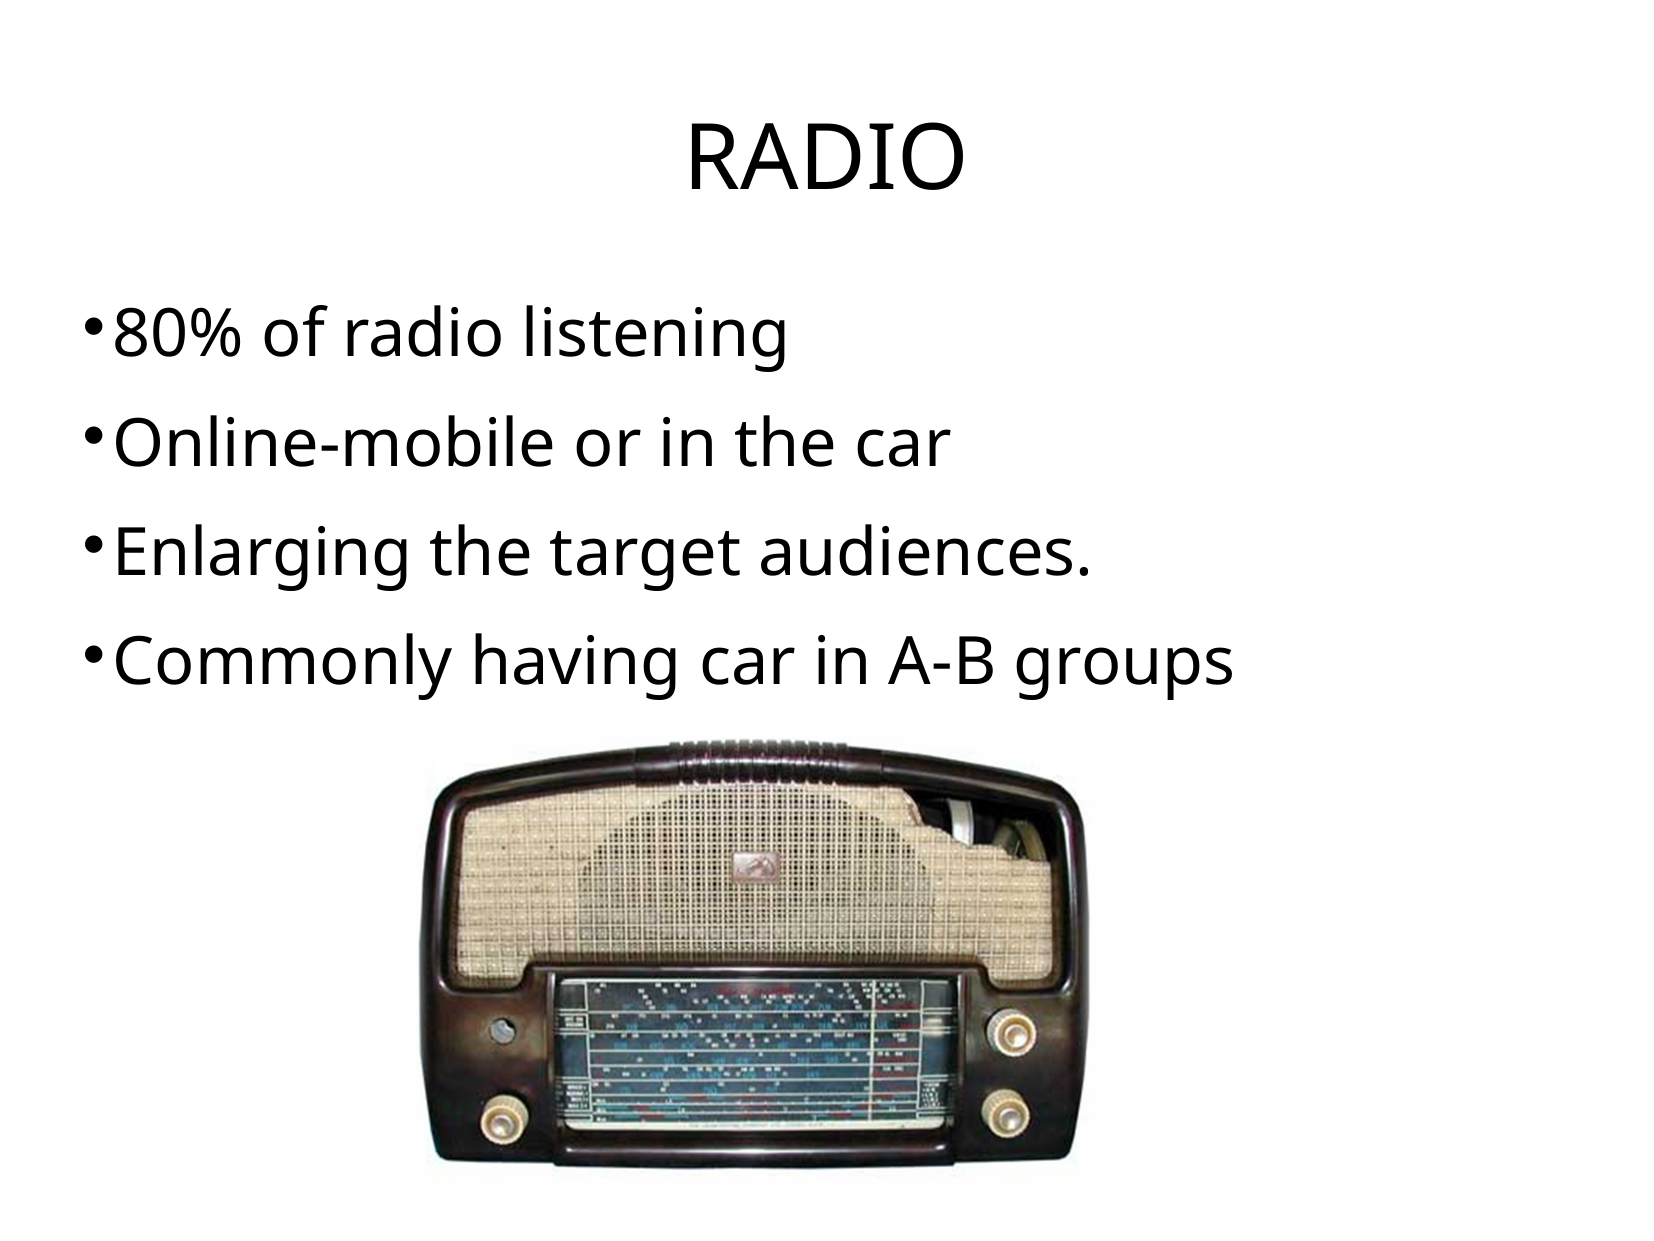

RADIO
80% of radio listening
Online-mobile or in the car
Enlarging the target audiences.
Commonly having car in A-B groups